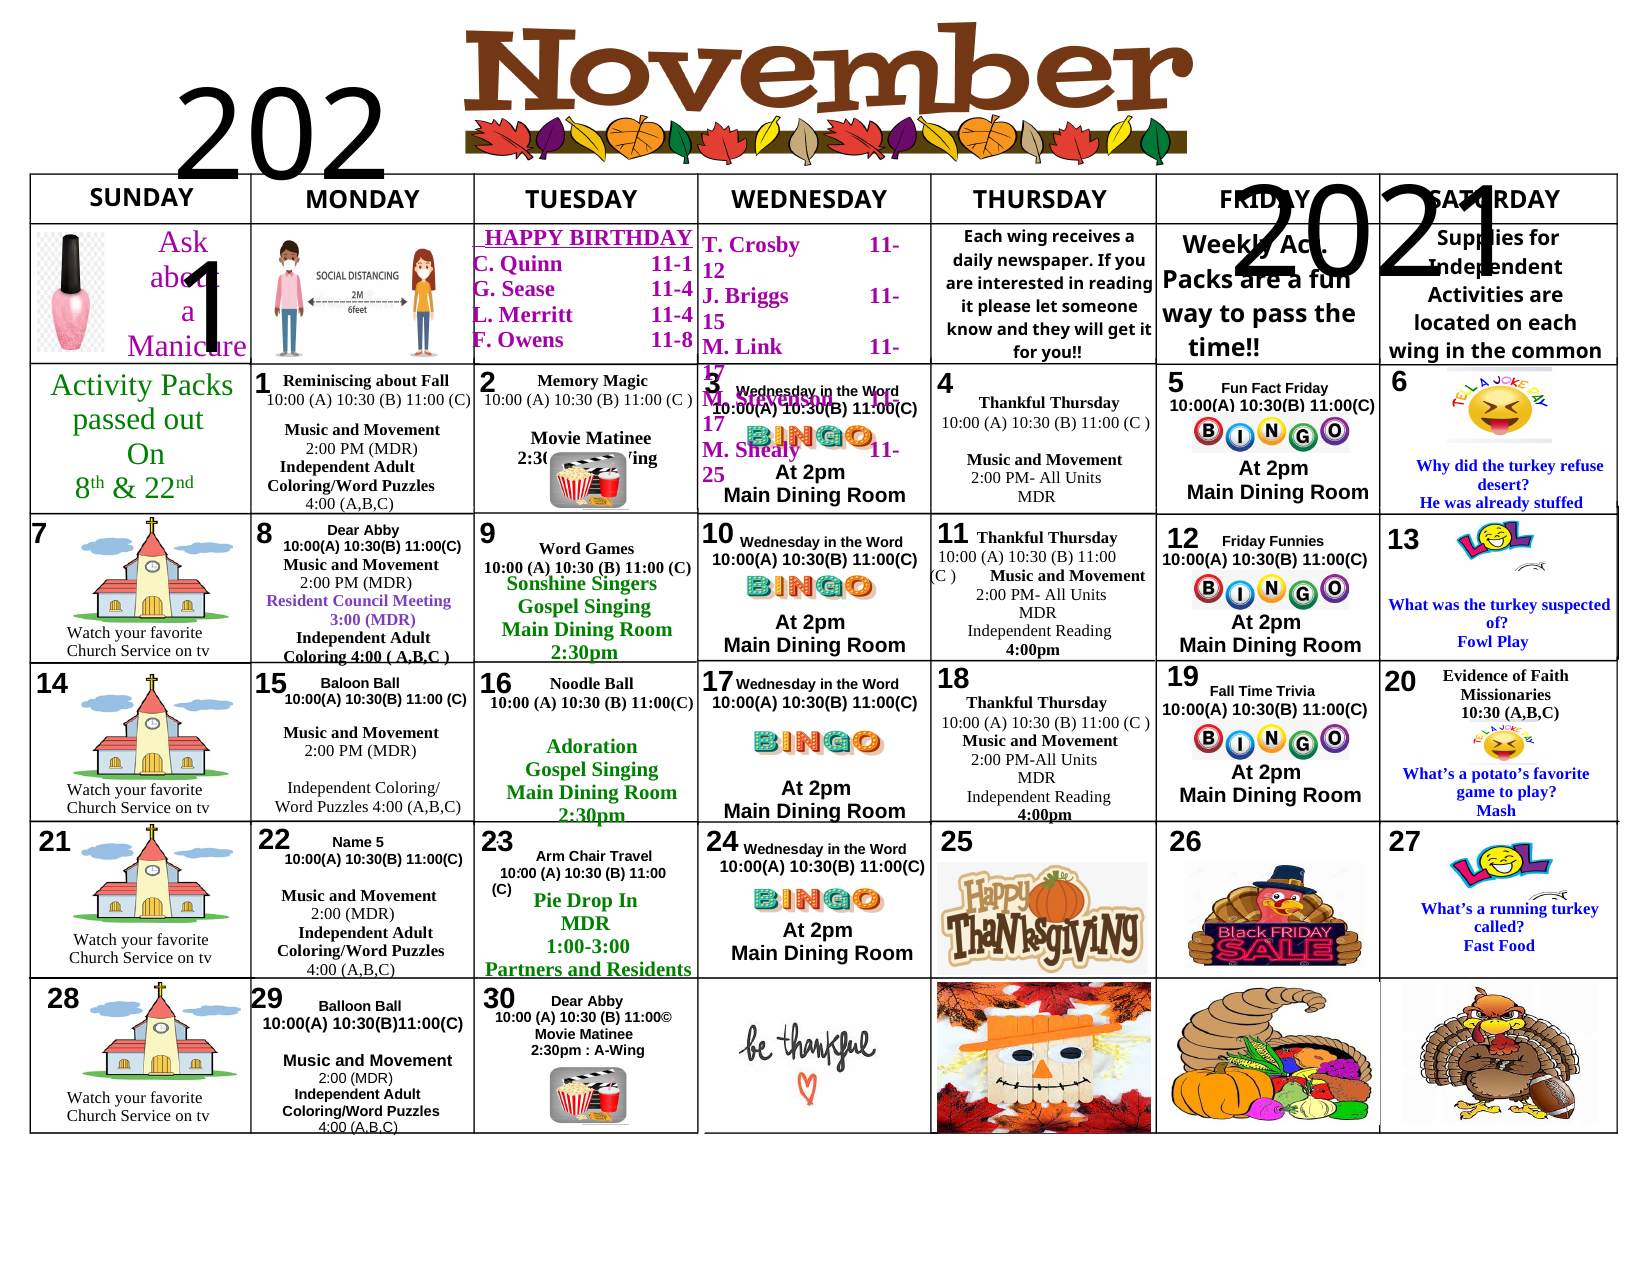

2021
2021
SUNDAY
MONDAY
TUESDAY
WEDNESDAY
THURSDAY
FRIDAY
SATURDAY
 Supplies for Independent Activities are located on each wing in the common area
 Ask
 about
 a Manicure
 HAPPY BIRTHDAY
C. Quinn	 11-1
G. Sease	 11-4
L. Merritt	 11-4
F. Owens	 11-8
Each wing receives a daily newspaper. If you are interested in reading it please let someone know and they will get it for you!!
 Weekly Act. Packs are a fun way to pass the time!!
T. Crosby	 11-12
J. Briggs	 11-15
M. Link	 11-17
M. Stevenson	 11-17
M. Shealy	 11-25
 Fun Fact Friday
10:00(A) 10:30(B) 11:00(C)
 At 2pm
 Main Dining Room
6
2
5
 Wednesday in the Word 10:00(A) 10:30(B) 11:00(C)
 At 2pm
 Main Dining Room
Activity Packs passed out
 On
8th & 22nd
1
 Reminiscing about Fall
 10:00 (A) 10:30 (B) 11:00 (C)
 Memory Magic
 10:00 (A) 10:30 (B) 11:00 (C )
 Movie Matinee
 2:30pm : A-Wing
3
4
 Thankful Thursday
 10:00 (A) 10:30 (B) 11:00 (C )
 Music and Movement
 2:00 PM- All Units
 MDR
 Why did the turkey refuse desert?
He was already stuffed
Music and Movement
 2:00 PM (MDR)
 Independent Adult Coloring/Word Puzzles
 4:00 (A,B,C)
7
8
9
10
11
 Friday Funnies
10:00(A) 10:30(B) 11:00(C)
 At 2pm
 Main Dining Room
12
 Dear Abby
10:00(A) 10:30(B) 11:00(C)
13
 Thankful Thursday
 10:00 (A) 10:30 (B) 11:00 (C ) Music and Movement
 2:00 PM- All Units
 MDR
 Independent Reading
 4:00pm
Sonshine Singers
Gospel Singing
 Main Dining Room
2:30pm
 Wednesday in the Word 10:00(A) 10:30(B) 11:00(C)
 At 2pm
 Main Dining Room
 Word Games
 10:00 (A) 10:30 (B) 11:00 (C)
What was the turkey suspected of?
 Fowl Play
 Music and Movement
 2:00 PM (MDR)
 Resident Council Meeting
 3:00 (MDR)
 Independent Adult Coloring 4:00 ( A,B,C )
 Watch your favorite Church Service on tv
 Evidence of Faith Missionaries
 10:30 (A,B,C)
19
 Wednesday in the Word 10:00(A) 10:30(B) 11:00(C)
 At 2pm
 Main Dining Room
18
17
20
14
15
16
 Thankful Thursday
 10:00 (A) 10:30 (B) 11:00 (C )
 Music and Movement
 2:00 PM-All Units
 MDR
 Independent Reading
 4:00pm
 Fall Time Trivia
10:00(A) 10:30(B) 11:00(C)
 At 2pm
 Main Dining Room
 Baloon Ball
10:00(A) 10:30(B) 11:00 (C)
Noodle Ball
10:00 (A) 10:30 (B) 11:00(C)
Adoration
Gospel Singing
Main Dining Room 2:30pm
 Music and Movement
 2:00 PM (MDR)
 Independent Coloring/
 Word Puzzles 4:00 (A,B,C)
 What’s a potato’s favorite game to play?
 Mash
 Watch your favorite Church Service on tv
 Name 5
10:00(A) 10:30(B) 11:00(C)
22
21
23
 .
24
 Wednesday in the Word 10:00(A) 10:30(B) 11:00(C)
 At 2pm
 Main Dining Room
25
26
27
 .
 Arm Chair Travel
 10:00 (A) 10:30 (B) 11:00 (C)
 .
 What’s a running turkey called?
 Fast Food
Pie Drop In
MDR
1:00-3:00
Partners and Residents
 Music and Movement
 2:00 (MDR)
 Independent Adult Coloring/Word Puzzles
 4:00 (A,B,C)
 Watch your favorite Church Service on tv
 .
 Balloon Ball
 10:00(A) 10:30(B)11:00(C)
 Music and Movement
 2:00 (MDR)
 Independent Adult Coloring/Word Puzzles
 4:00 (A,B,C)
28
29
30
 Dear Abby
 10:00 (A) 10:30 (B) 11:00©
 Movie Matinee
 2:30pm : A-Wing
 Watch your favorite Church Service on tv